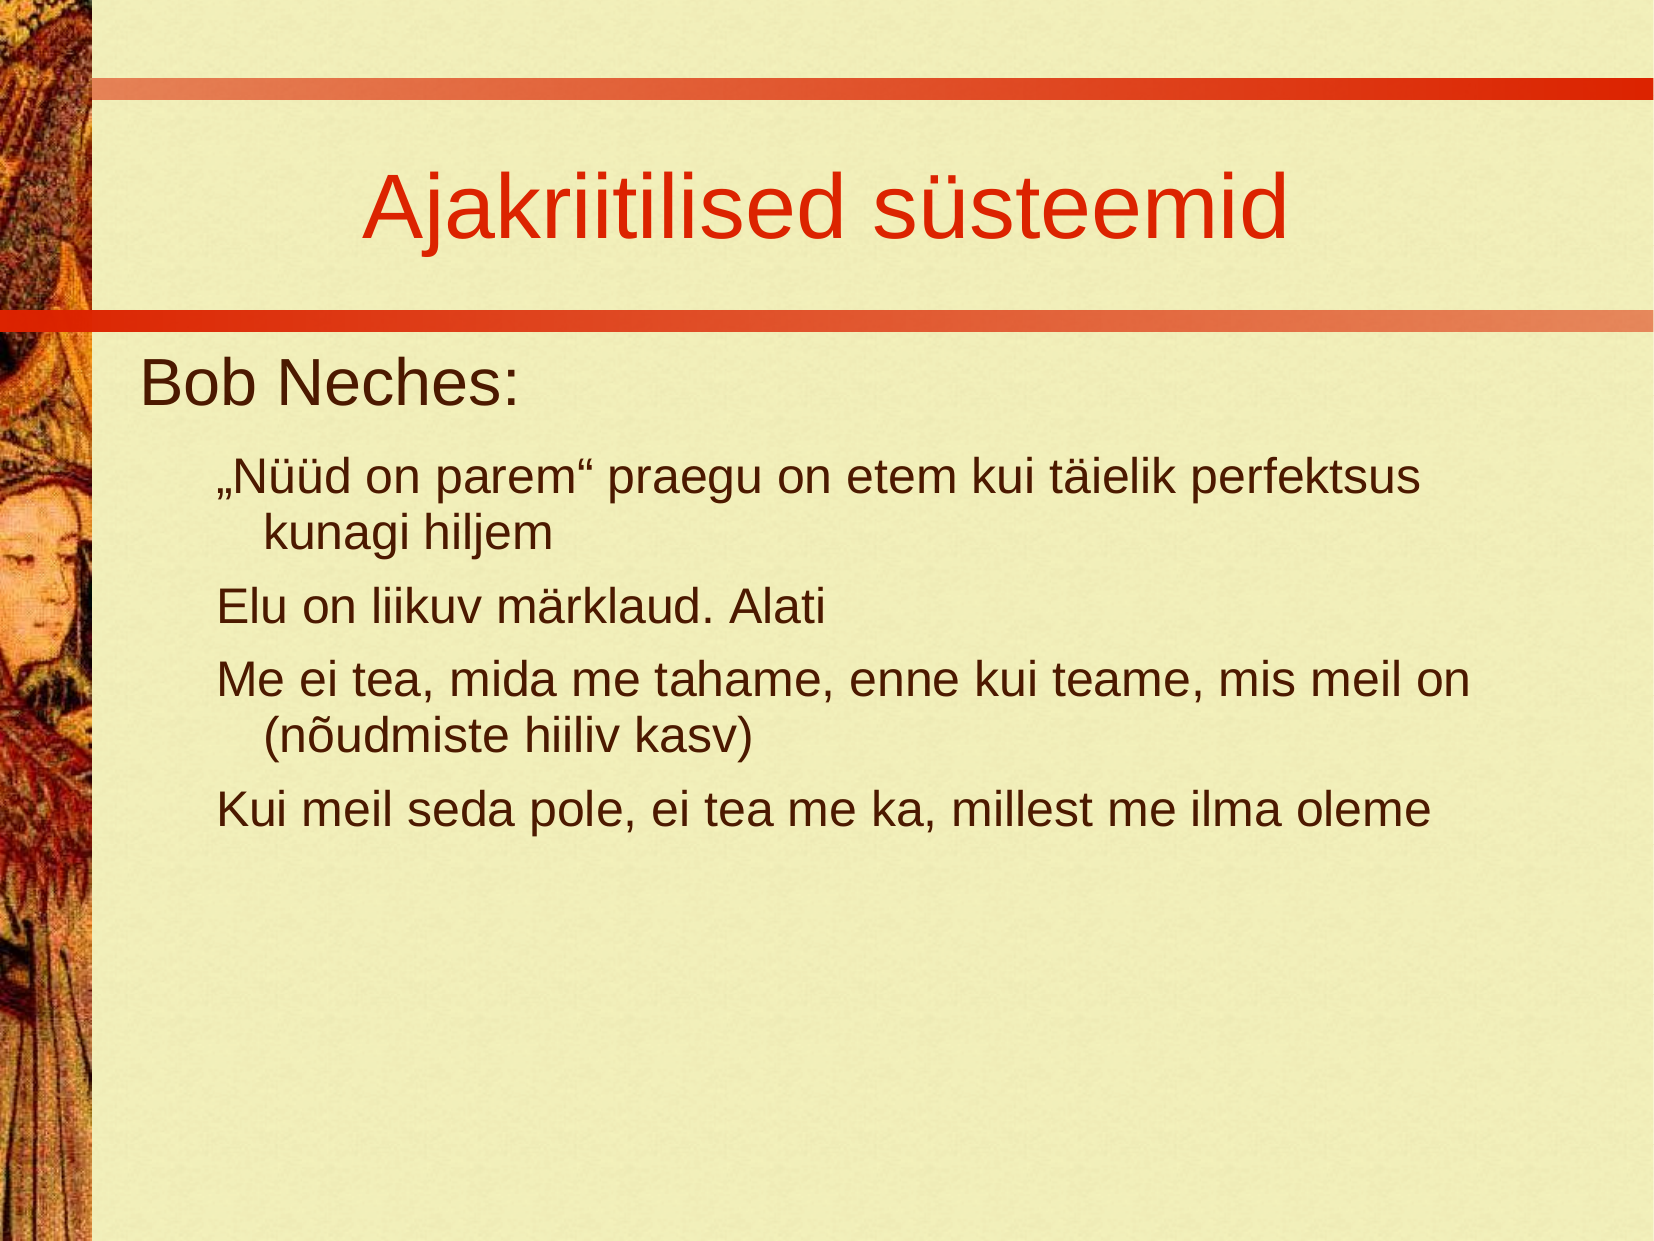

# Ajakriitilised süsteemid
Bob Neches:
„Nüüd on parem“ praegu on etem kui täielik perfektsus kunagi hiljem
Elu on liikuv märklaud. Alati
Me ei tea, mida me tahame, enne kui teame, mis meil on (nõudmiste hiiliv kasv)
Kui meil seda pole, ei tea me ka, millest me ilma oleme